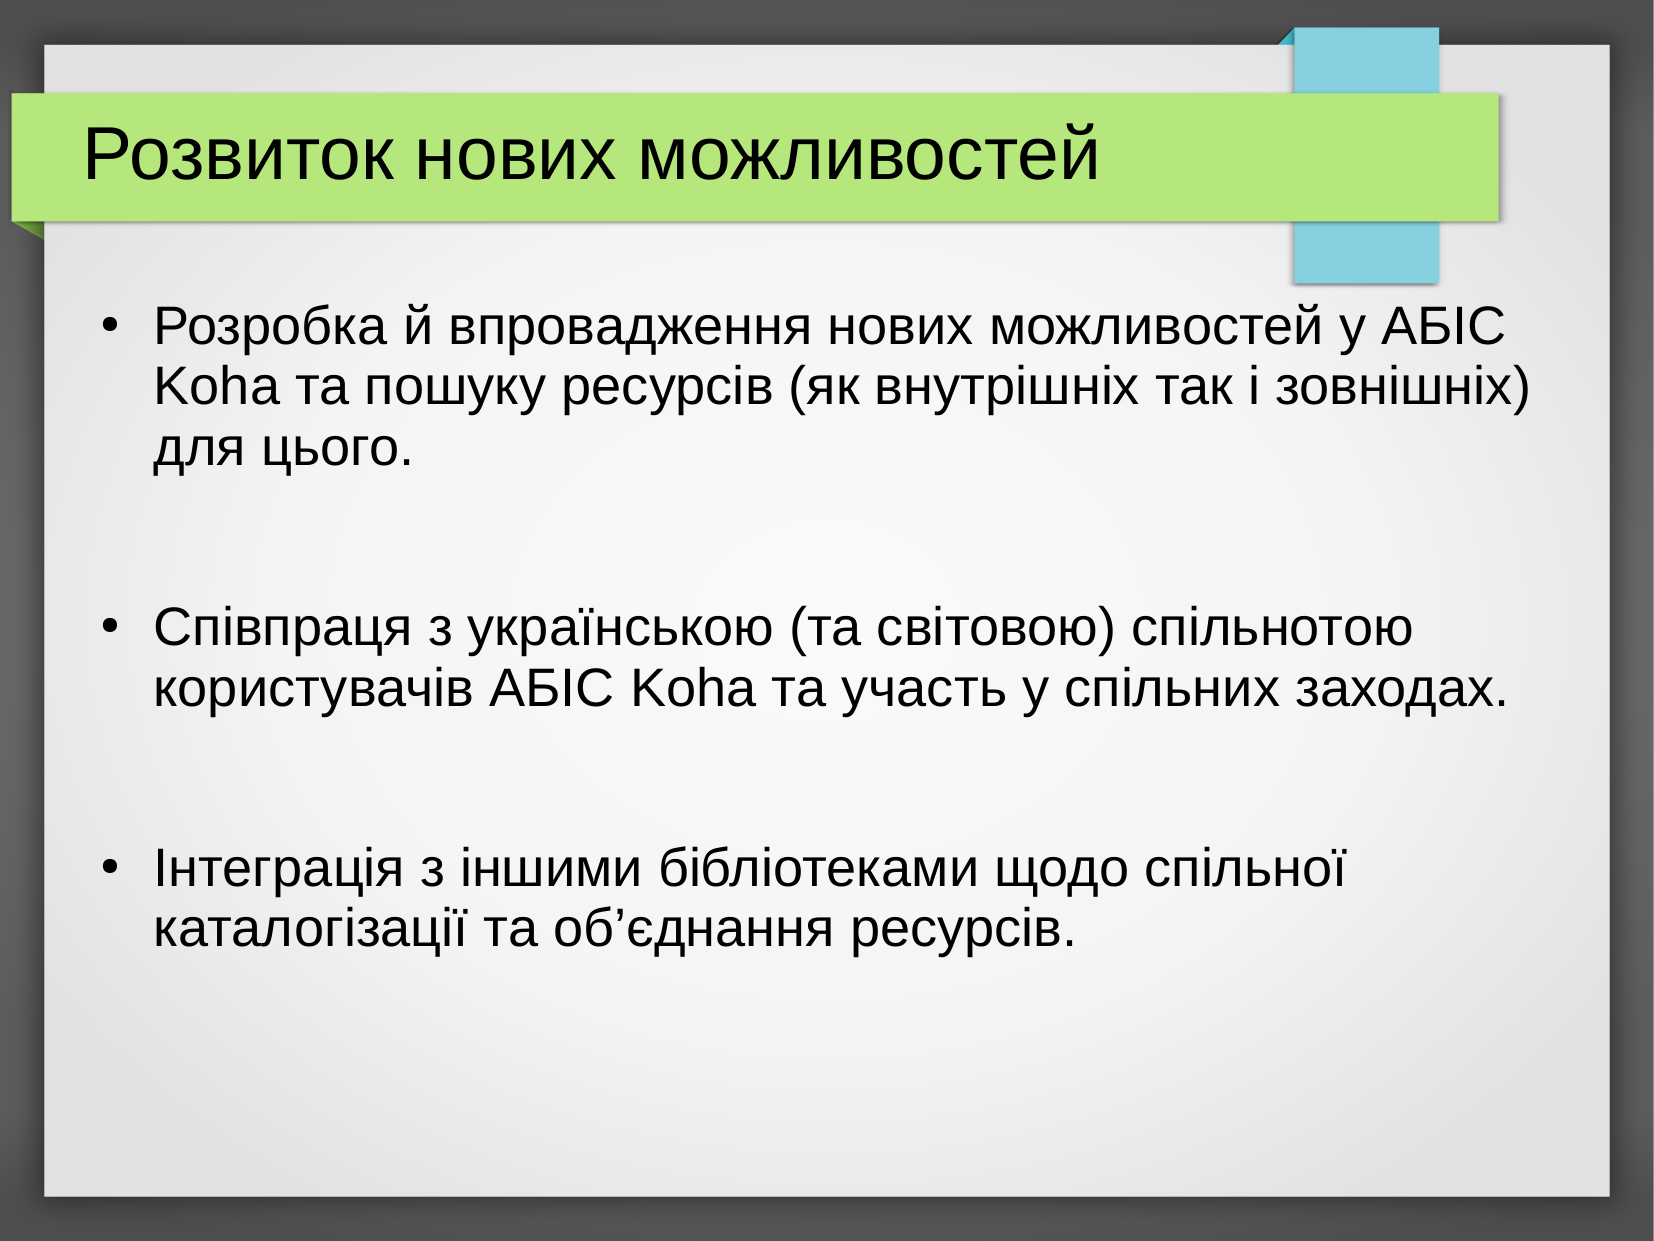

# Розвиток нових можливостей
Розробка й впровадження нових можливостей у АБІС Koha та пошуку ресурсів (як внутрішніх так і зовнішніх) для цього.
Співпраця з українською (та світовою) спільнотою користувачів АБІС Koha та участь у спільних заходах.
Інтеграція з іншими бібліотеками щодо спільної каталогізації та об’єднання ресурсів.